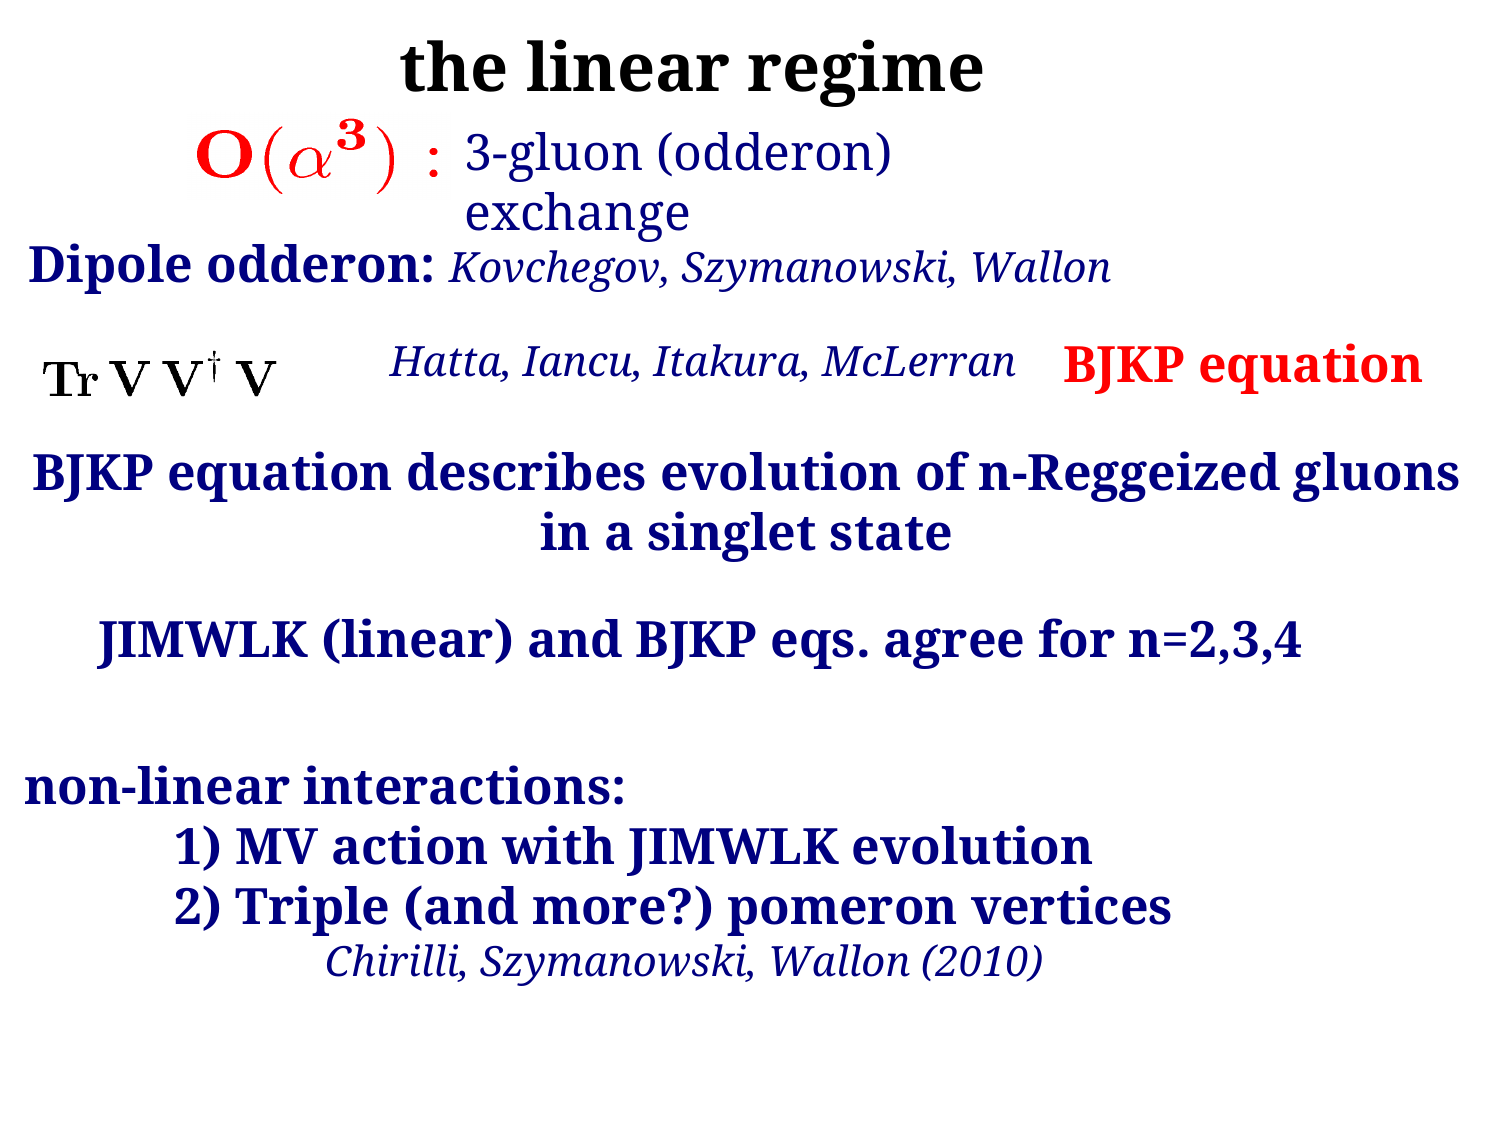

the linear regime
3-gluon (odderon) exchange
Dipole odderon: Kovchegov, Szymanowski, Wallon
BJKP equation
Hatta, Iancu, Itakura, McLerran
BJKP equation describes evolution of n-Reggeized gluons in a singlet state
JIMWLK (linear) and BJKP eqs. agree for n=2,3,4
non-linear interactions:
	1) MV action with JIMWLK evolution
	2) Triple (and more?) pomeron vertices
		Chirilli, Szymanowski, Wallon (2010)